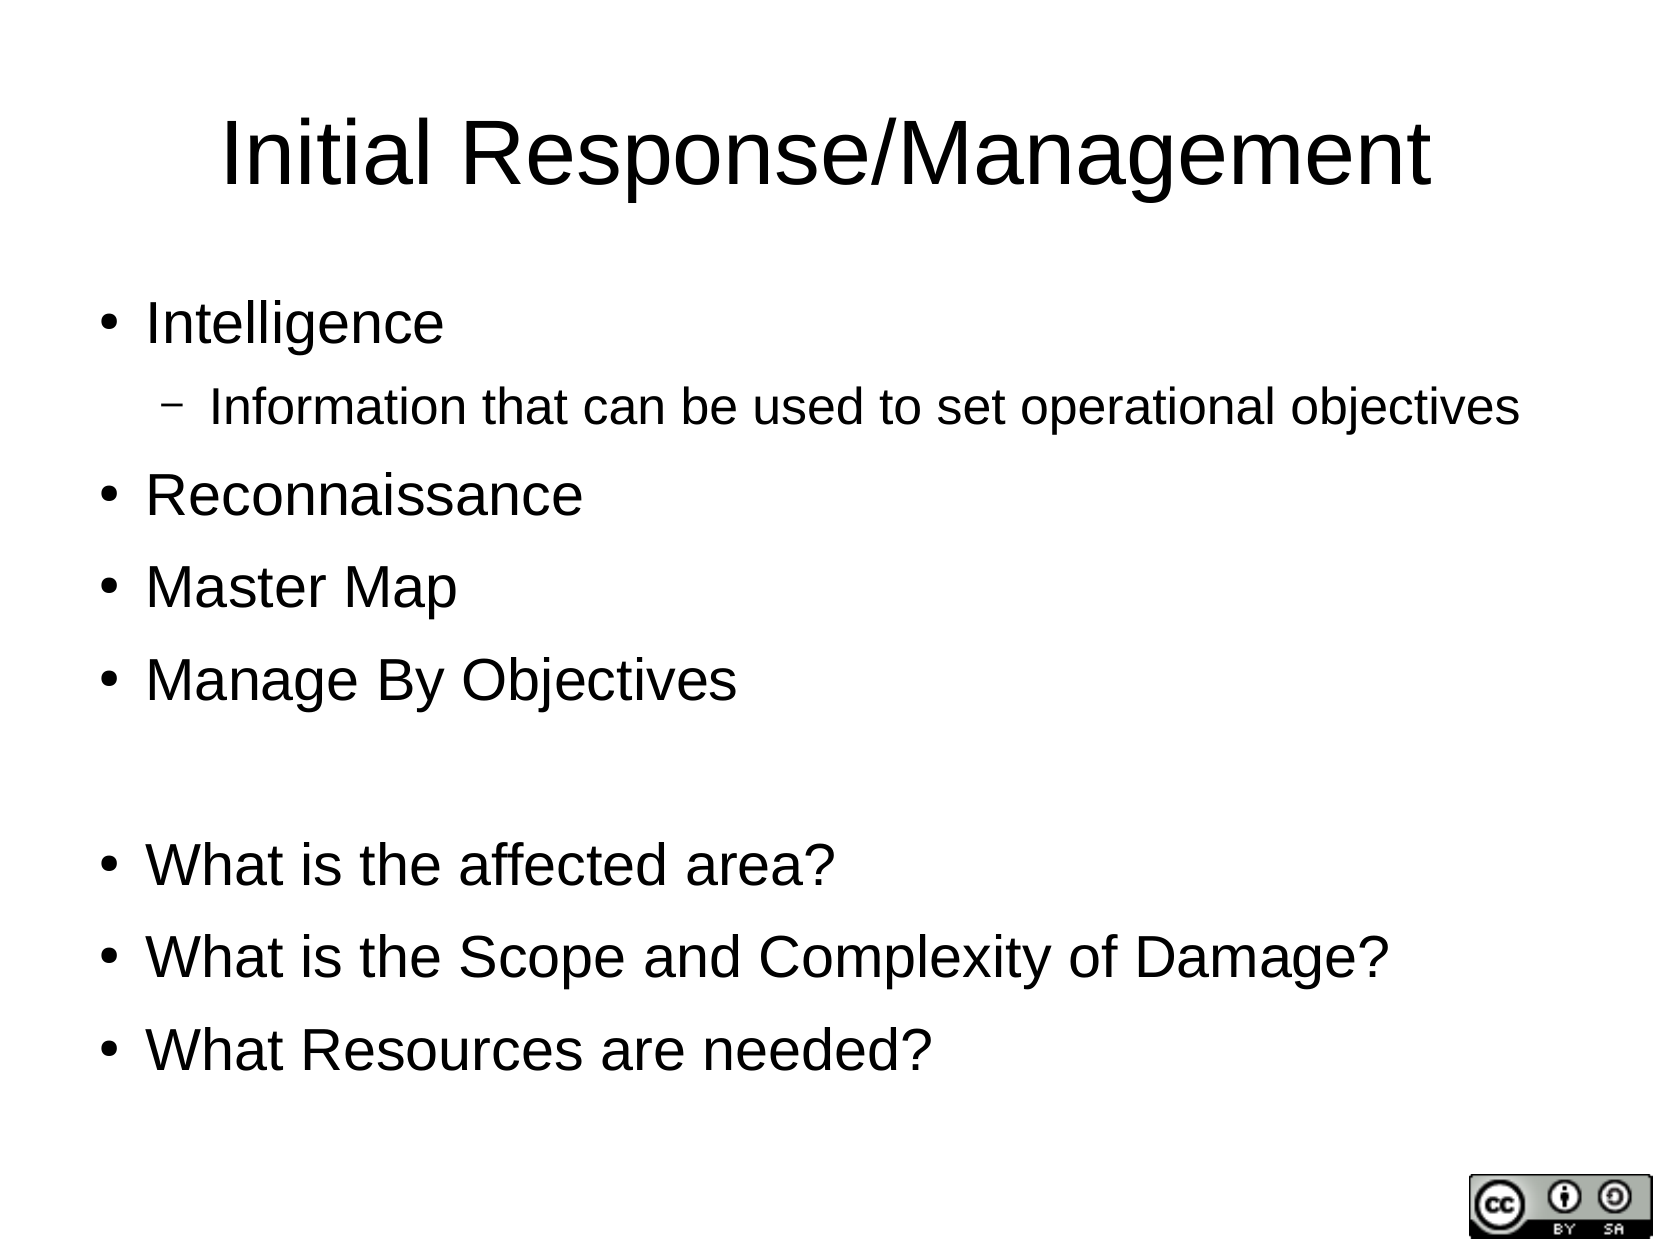

# Initial Response/Management
Intelligence
Information that can be used to set operational objectives
Reconnaissance
Master Map
Manage By Objectives
What is the affected area?
What is the Scope and Complexity of Damage?
What Resources are needed?